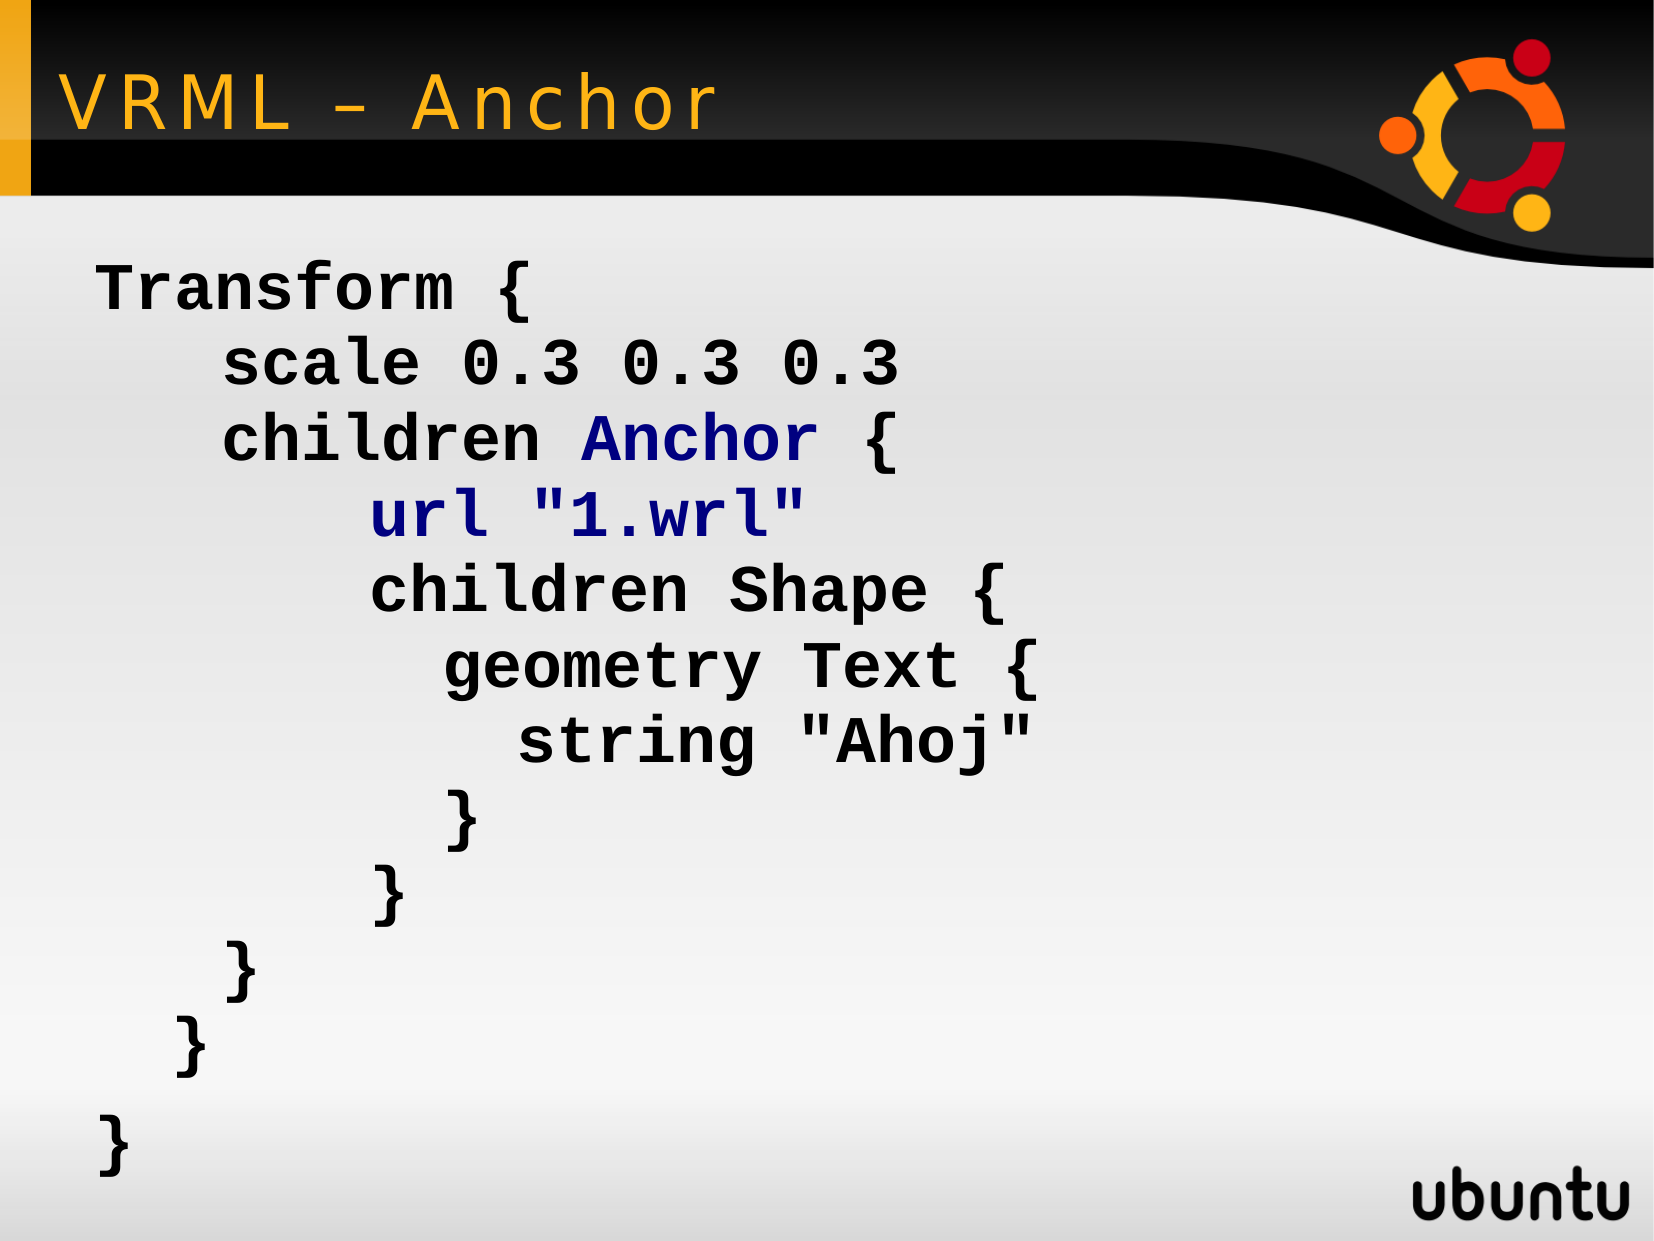

# VRML – Anchor
Transform {
	scale 0.3 0.3 0.3
	children Anchor {
			url "1.wrl"
			children Shape {
				geometry Text {
					string "Ahoj"
				}
			}
	}
}
}